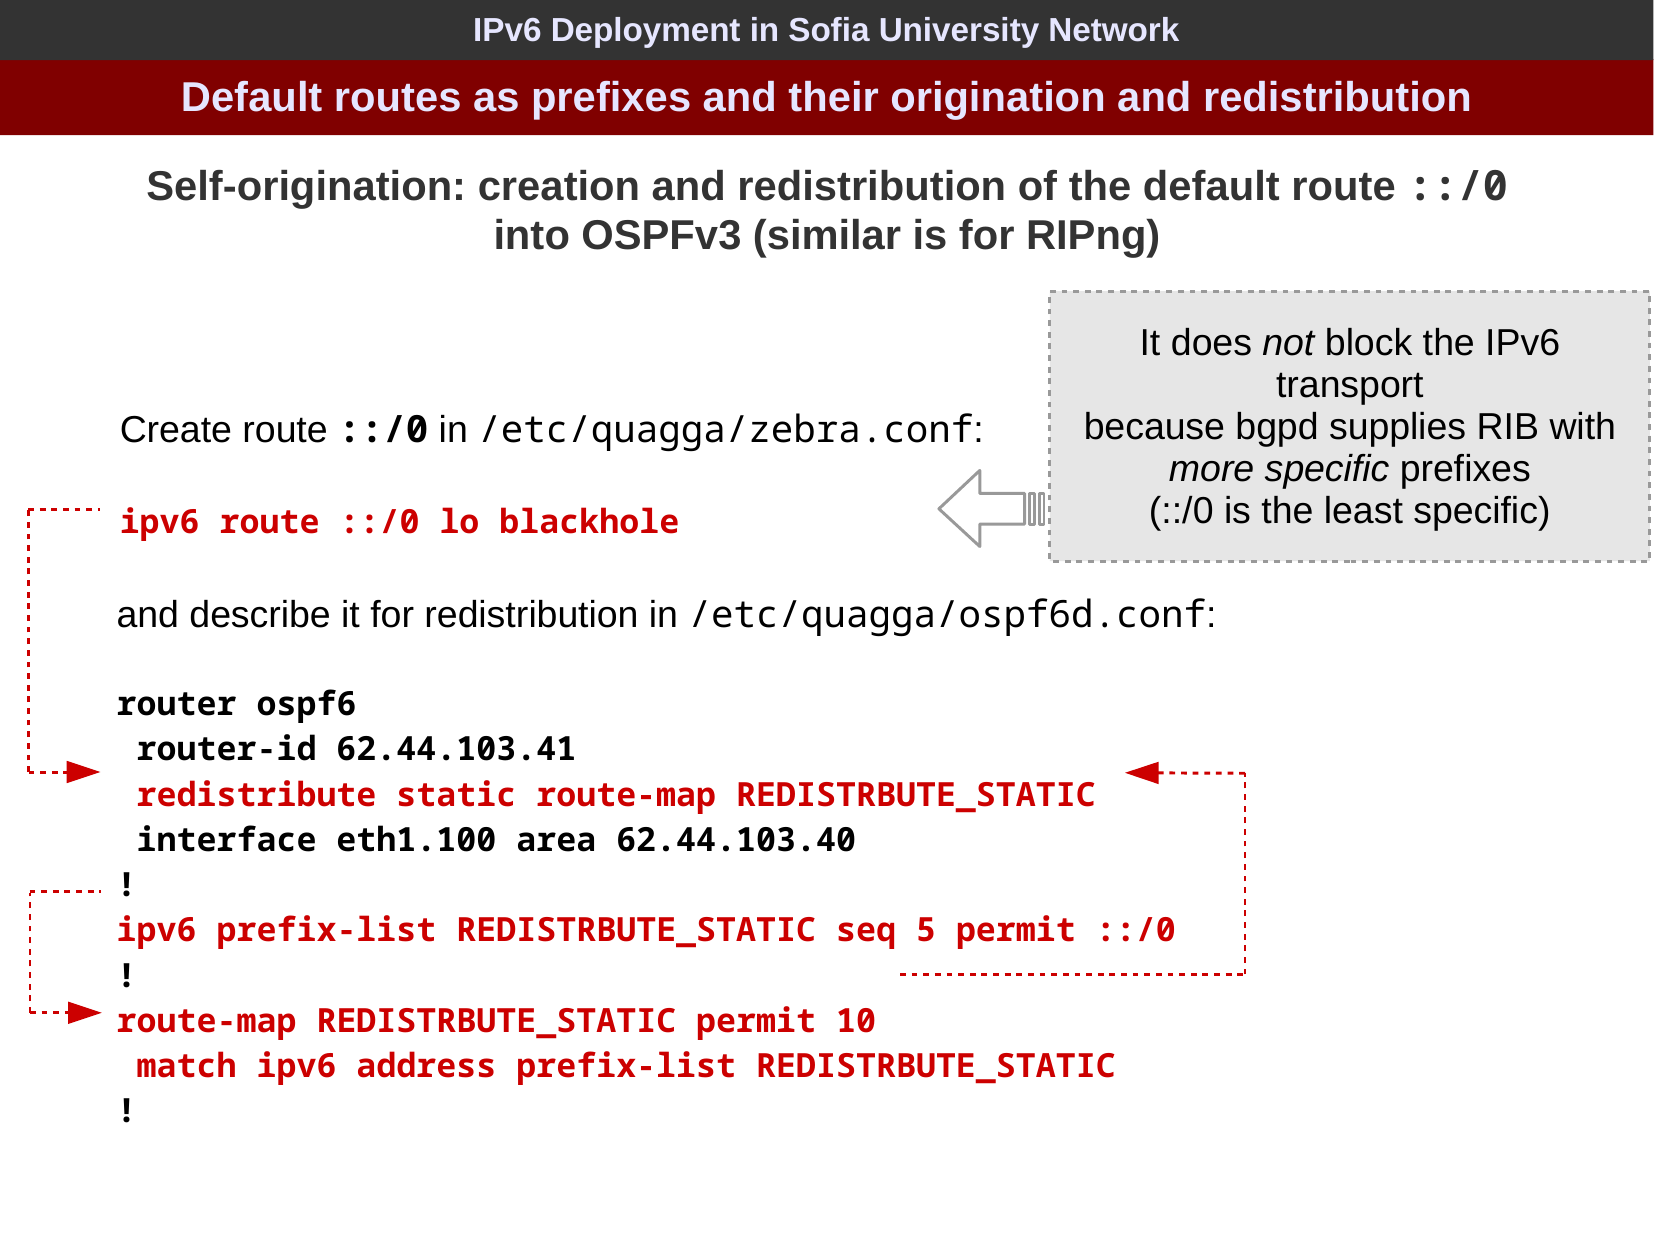

IPv6 Deployment in Sofia University Network
Default routes as prefixes and their origination and redistribution
Self-origination: creation and redistribution of the default route ::/0
into OSPFv3 (similar is for RIPng)
It does not block the IPv6 transport
because bgpd supplies RIB with more specific prefixes
(::/0 is the least specific)
Create route ::/0 in /etc/quagga/zebra.conf:
ipv6 route ::/0 lo blackhole
and describe it for redistribution in /etc/quagga/ospf6d.conf:
router ospf6
 router-id 62.44.103.41
 redistribute static route-map REDISTRBUTE_STATIC
 interface eth1.100 area 62.44.103.40
!
ipv6 prefix-list REDISTRBUTE_STATIC seq 5 permit ::/0
!
route-map REDISTRBUTE_STATIC permit 10
 match ipv6 address prefix-list REDISTRBUTE_STATIC
!